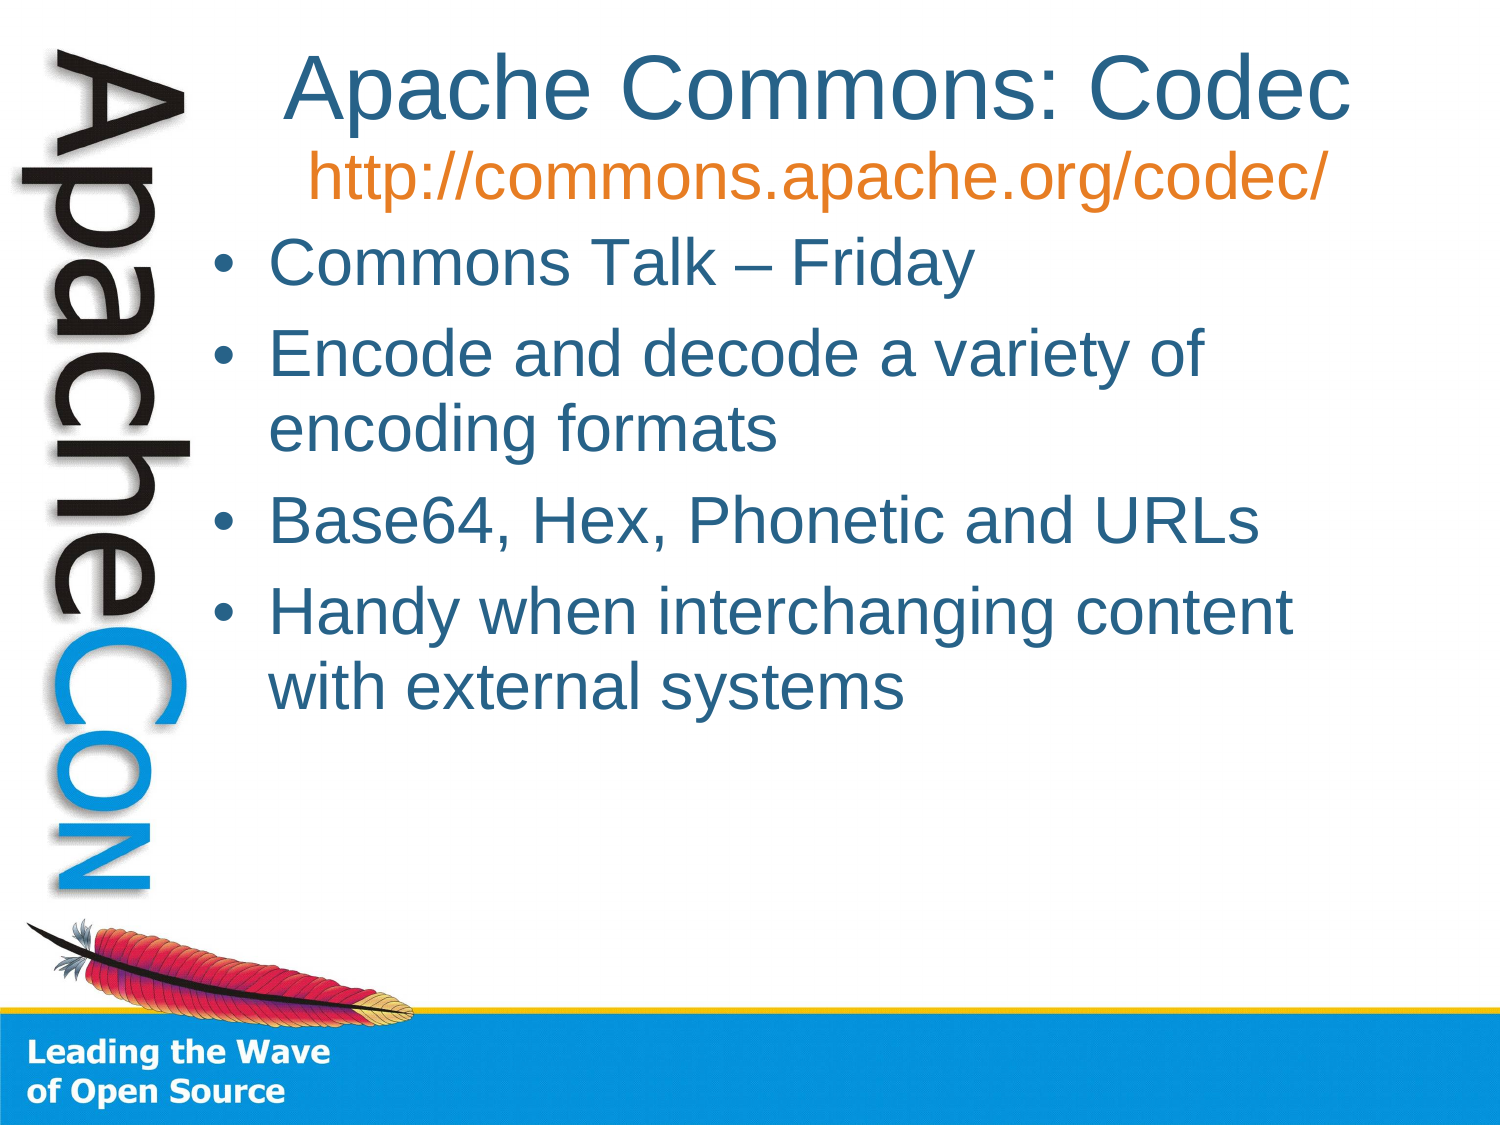

# Apache Commons: Codec http://commons.apache.org/codec/
Commons Talk – Friday
Encode and decode a variety of encoding formats
Base64, Hex, Phonetic and URLs
Handy when interchanging content with external systems